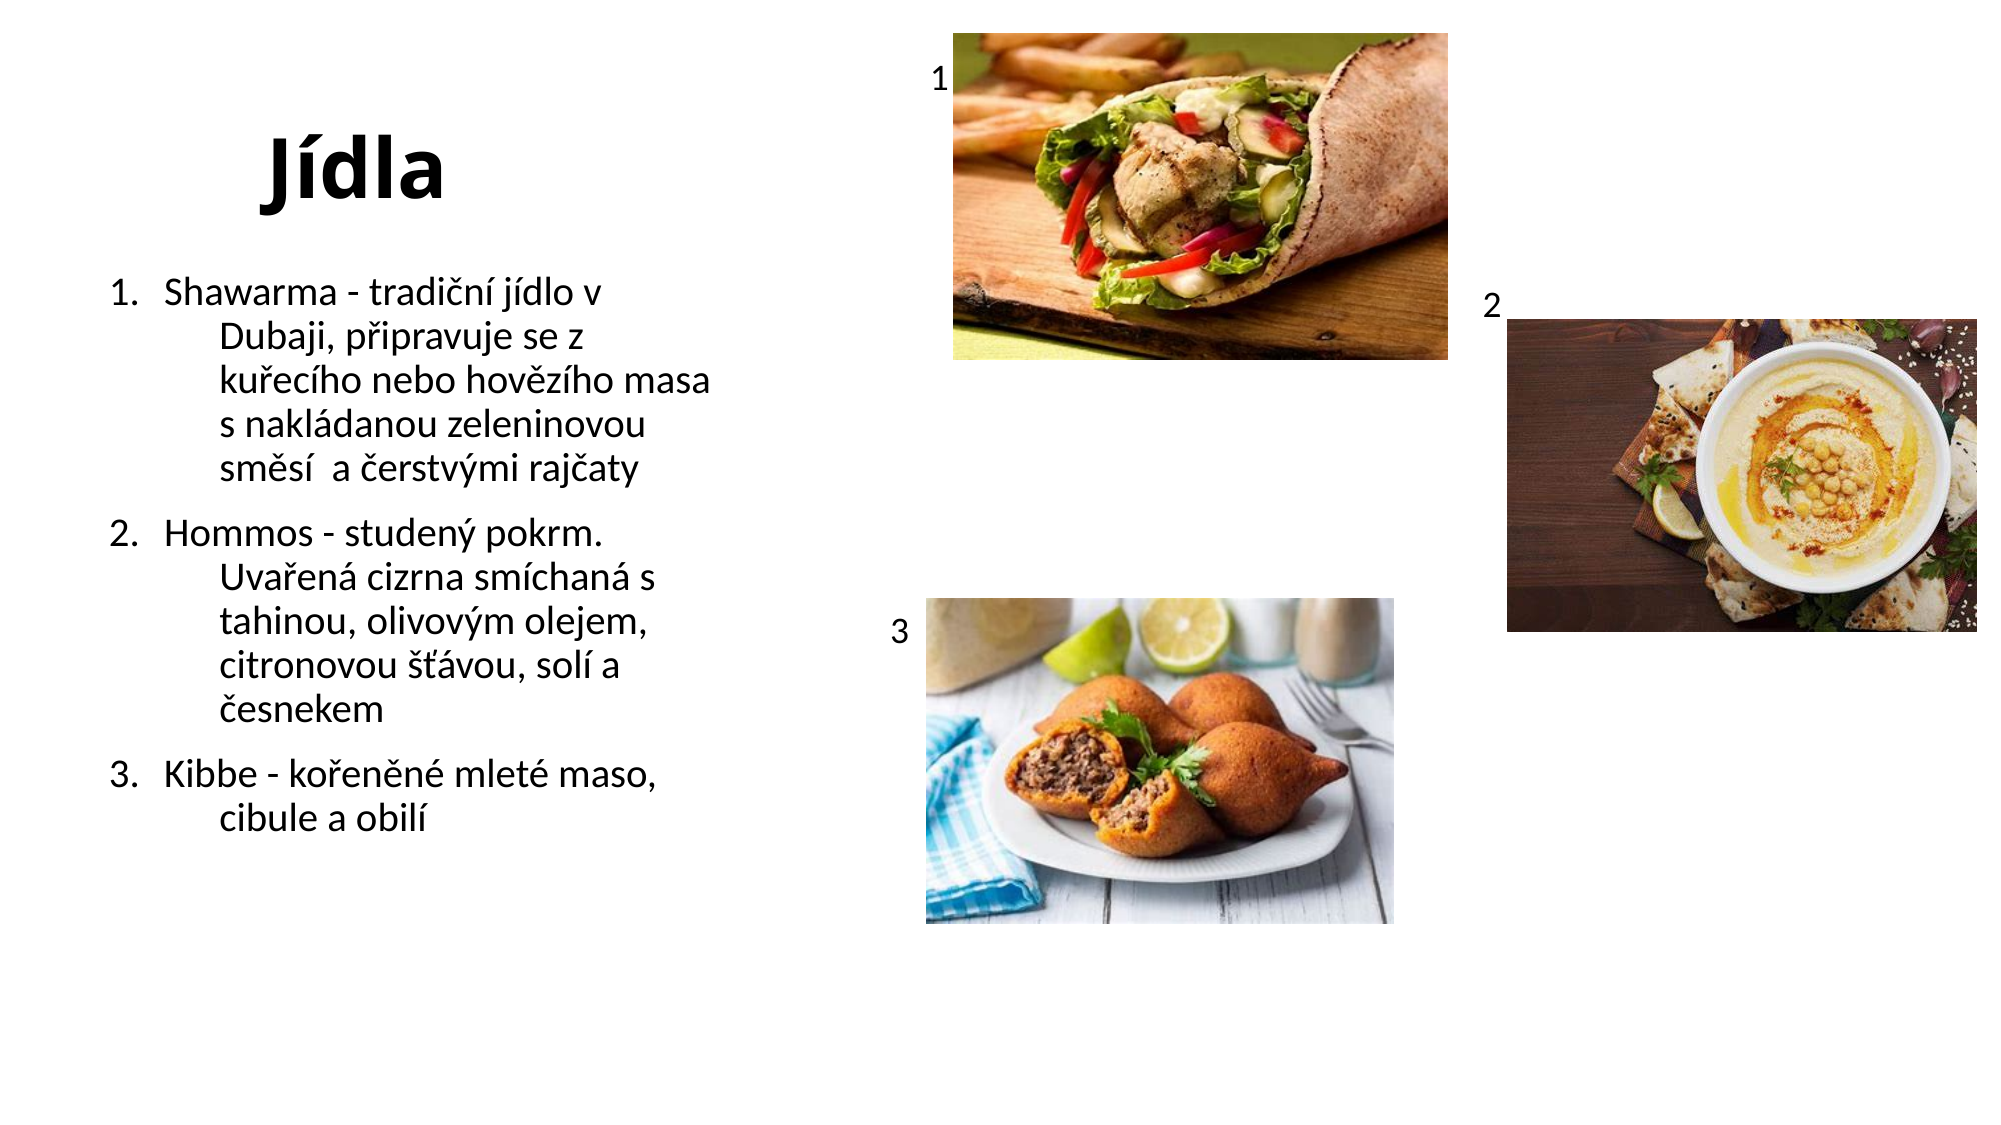

1
# Jídla
Shawarma - tradiční jídlo v Dubaji, připravuje se z kuřecího nebo hovězího masa s nakládanou zeleninovou směsí a čerstvými rajčaty
Hommos - studený pokrm. Uvařená cizrna smíchaná s tahinou, olivovým olejem, citronovou šťávou, solí a česnekem
Kibbe - kořeněné mleté maso, cibule a obilí
2
3